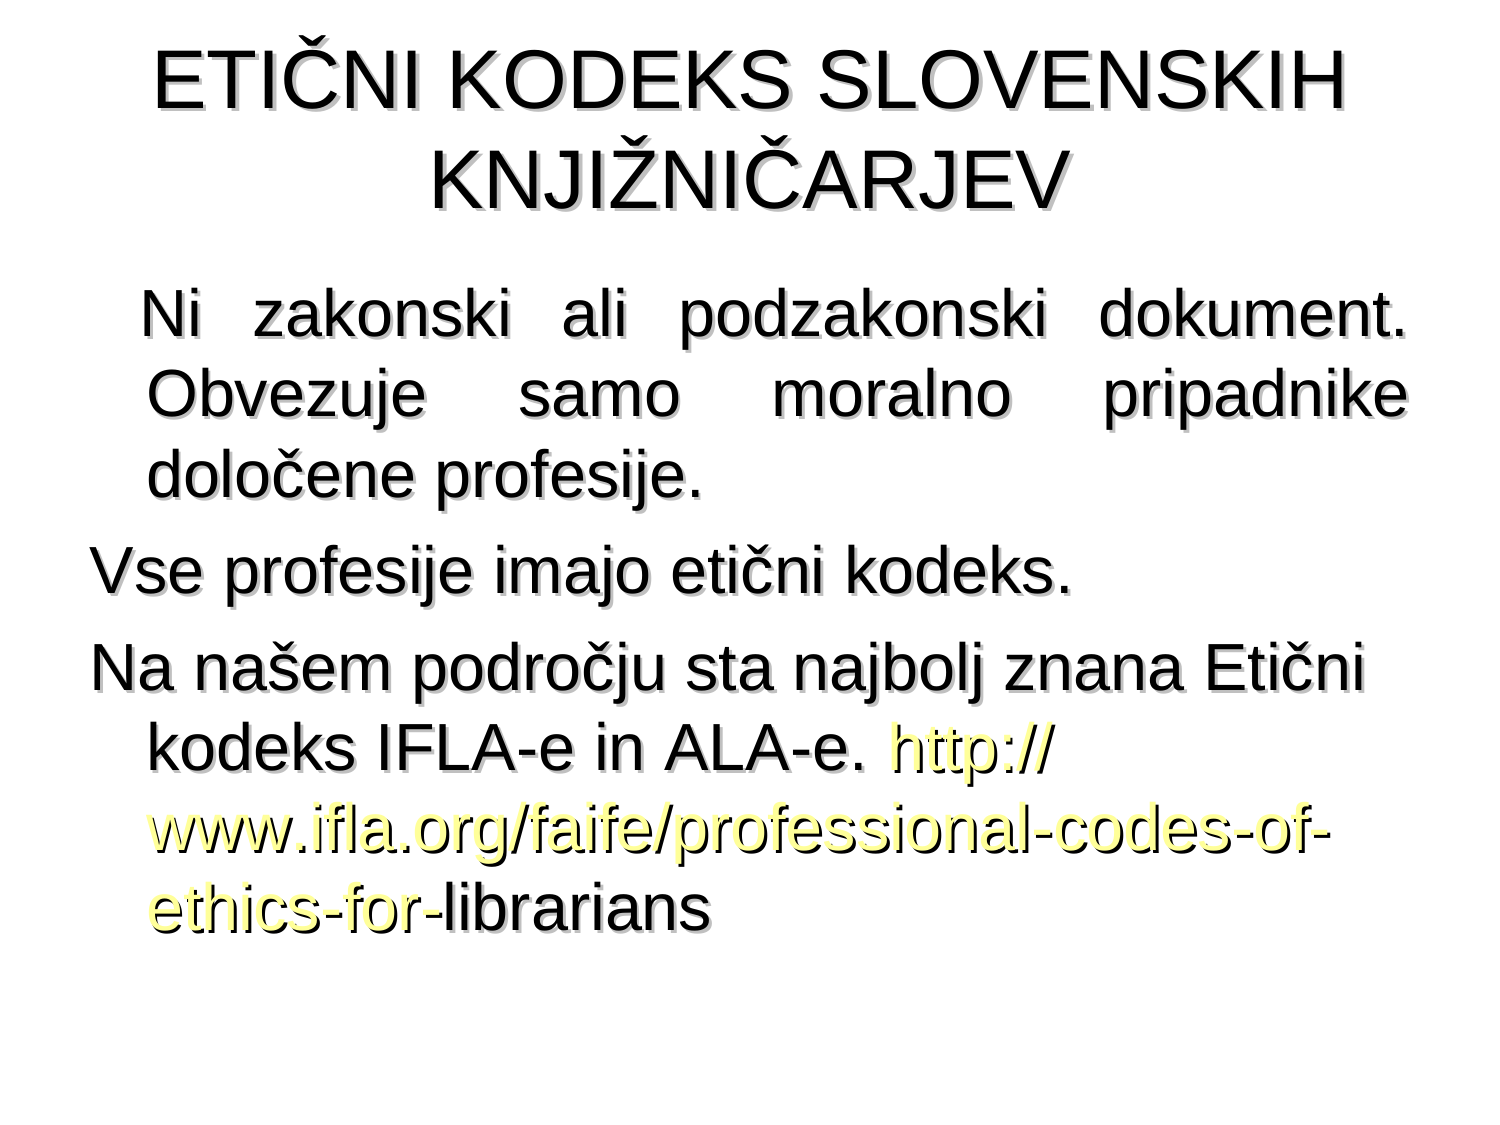

# ETIČNI KODEKS SLOVENSKIH KNJIŽNIČARJEV
 Ni zakonski ali podzakonski dokument. Obvezuje samo moralno pripadnike določene profesije.
Vse profesije imajo etični kodeks.
Na našem področju sta najbolj znana Etični kodeks IFLA-e in ALA-e. http://www.ifla.org/faife/professional-codes-of-ethics-for-librarians
4
Oddelek za bibliotekarstvo, informacijsko znanost in knjigarstvo, Filozofska fakulteta